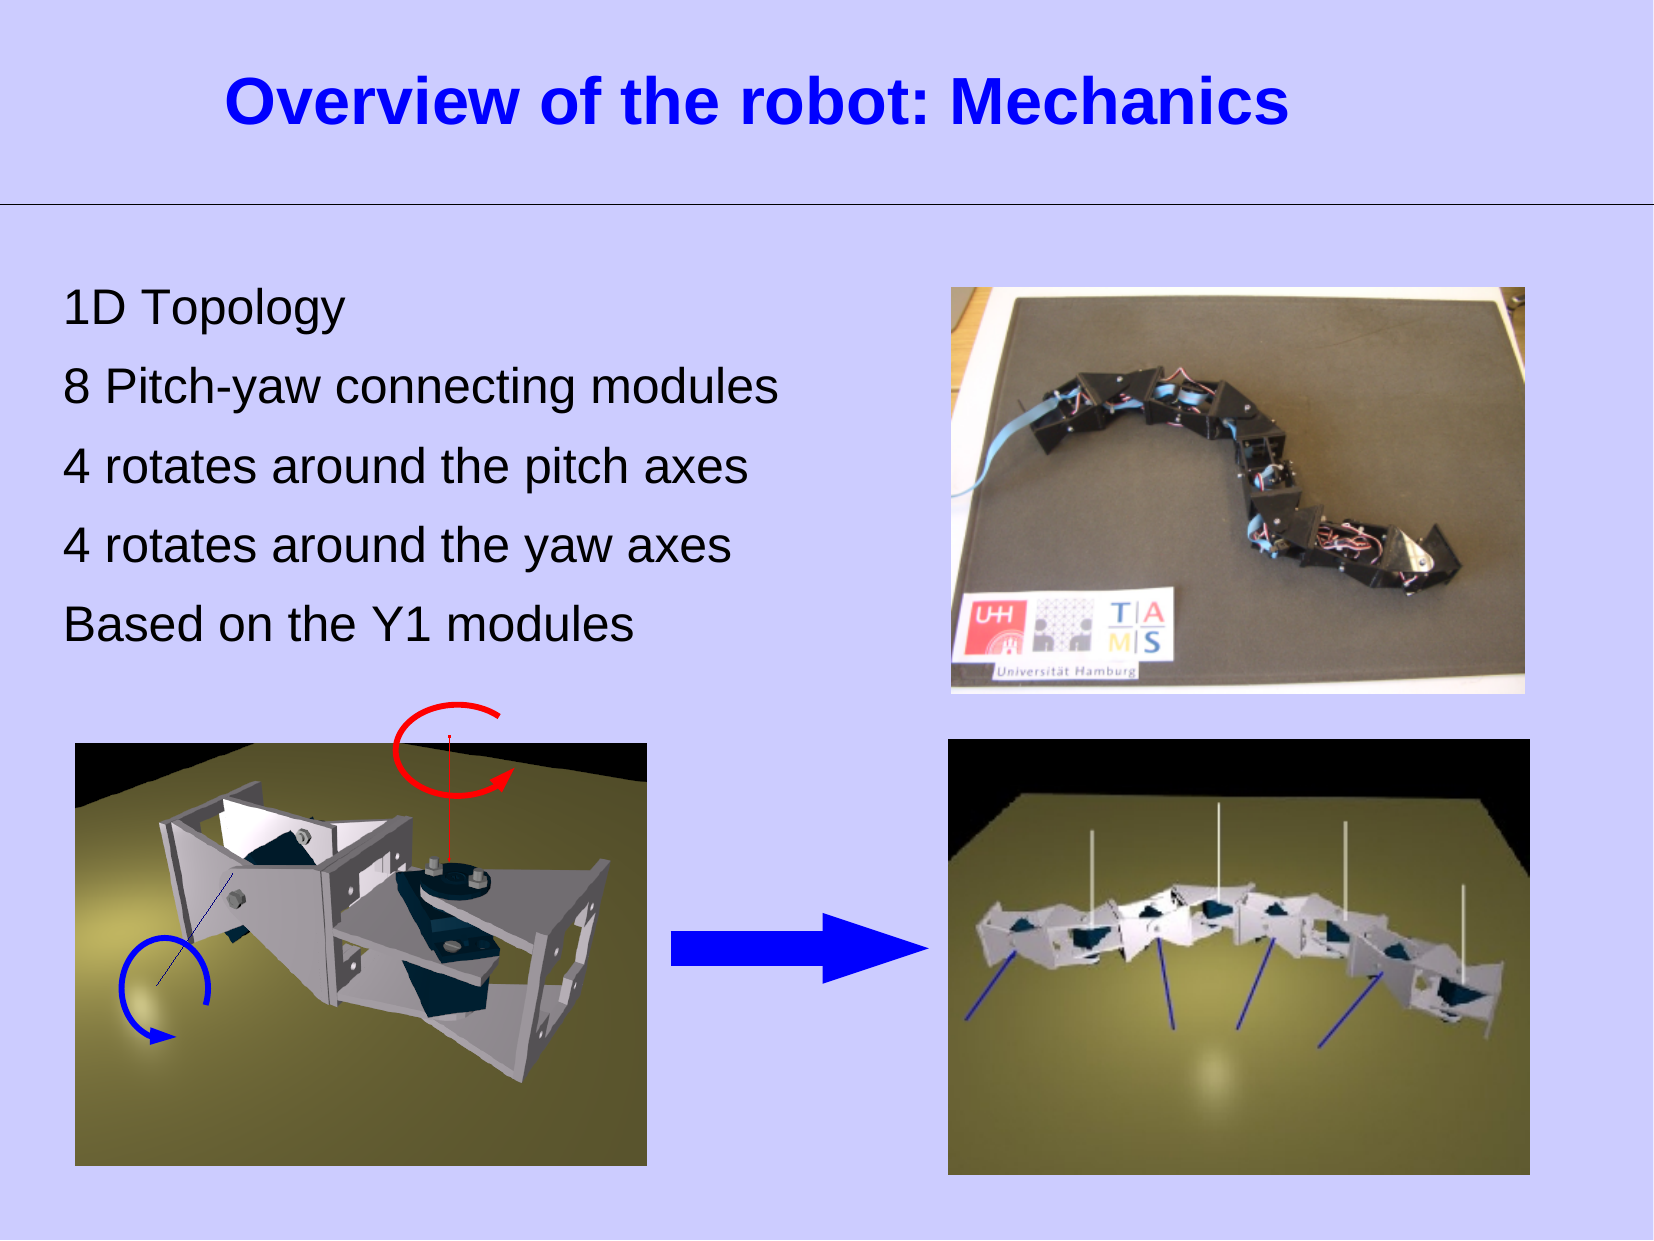

# Overview of the robot: Mechanics
 1D Topology
 8 Pitch-yaw connecting modules
 4 rotates around the pitch axes
 4 rotates around the yaw axes
 Based on the Y1 modules